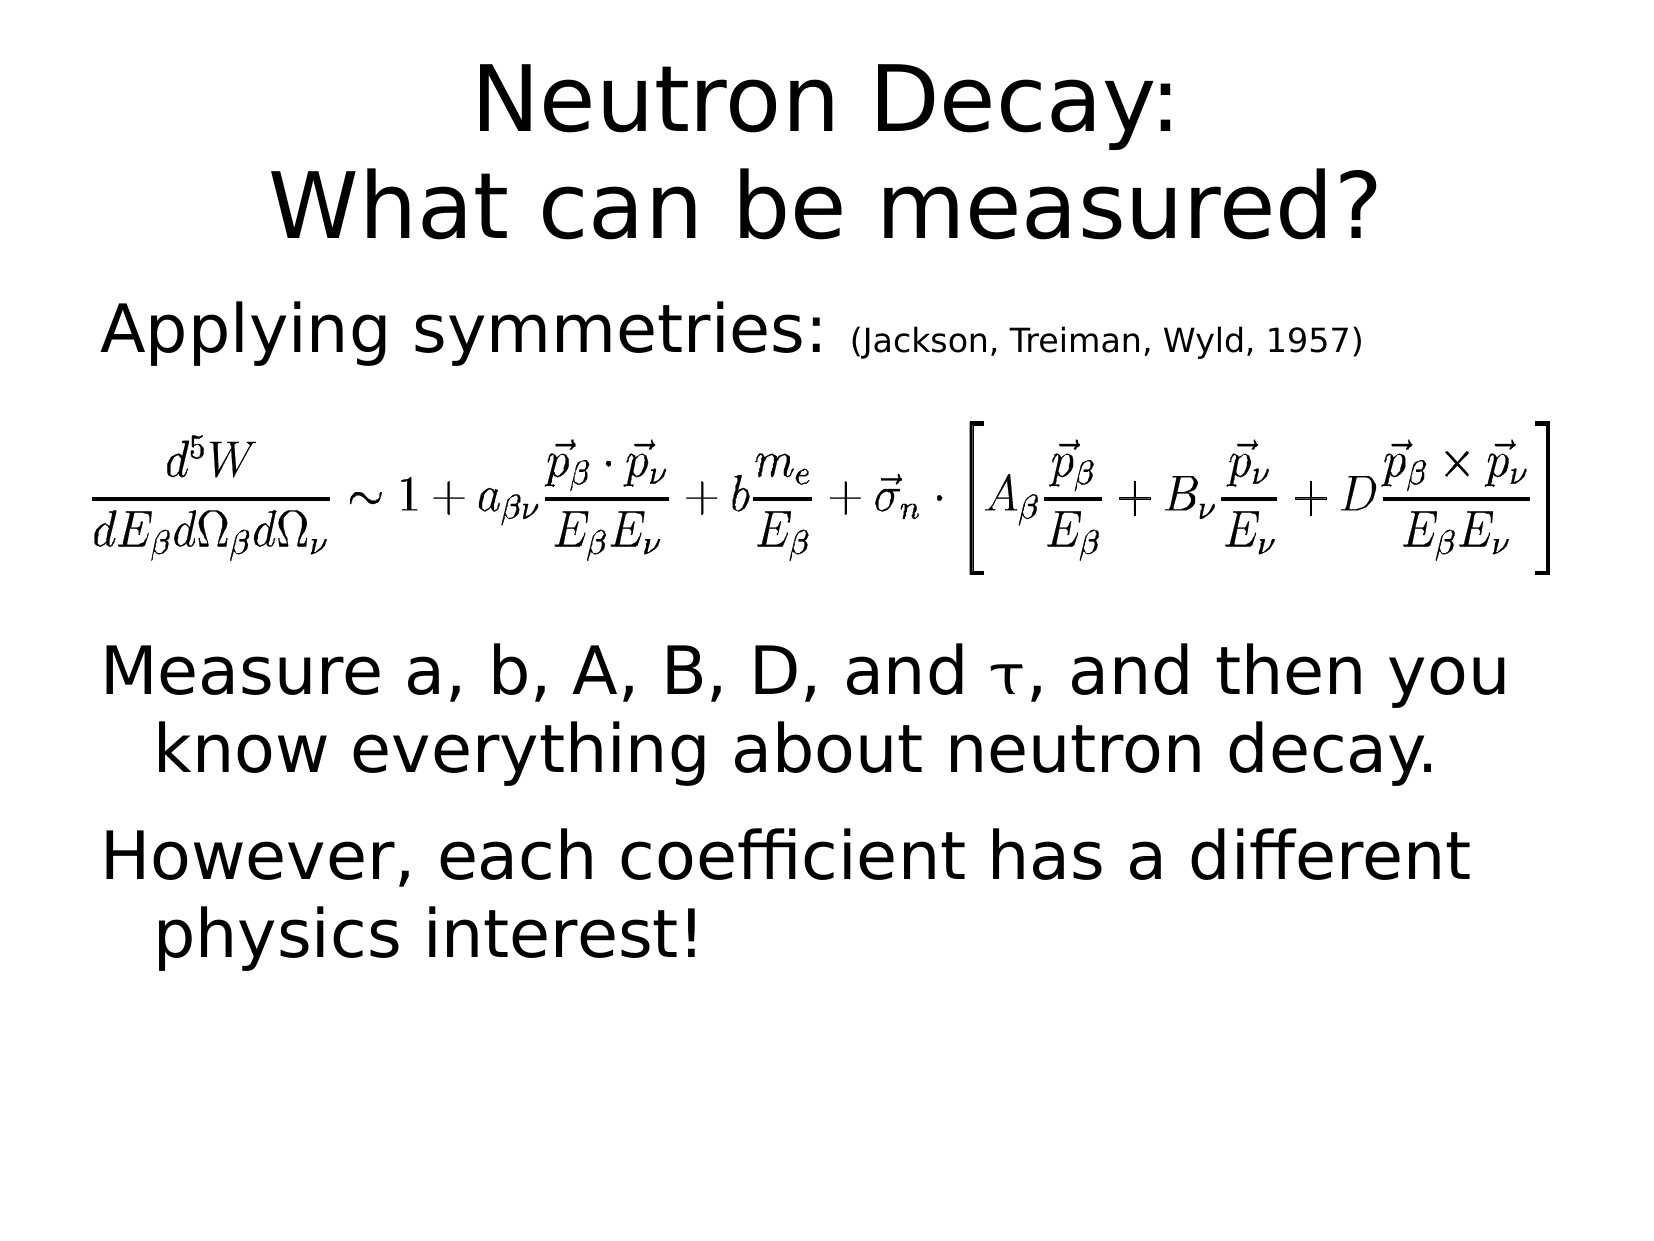

# Neutron Decay: What can be measured?
Applying symmetries: (Jackson, Treiman, Wyld, 1957)
Measure a, b, A, B, D, and , and then you know everything about neutron decay.
However, each coefficient has a different physics interest!